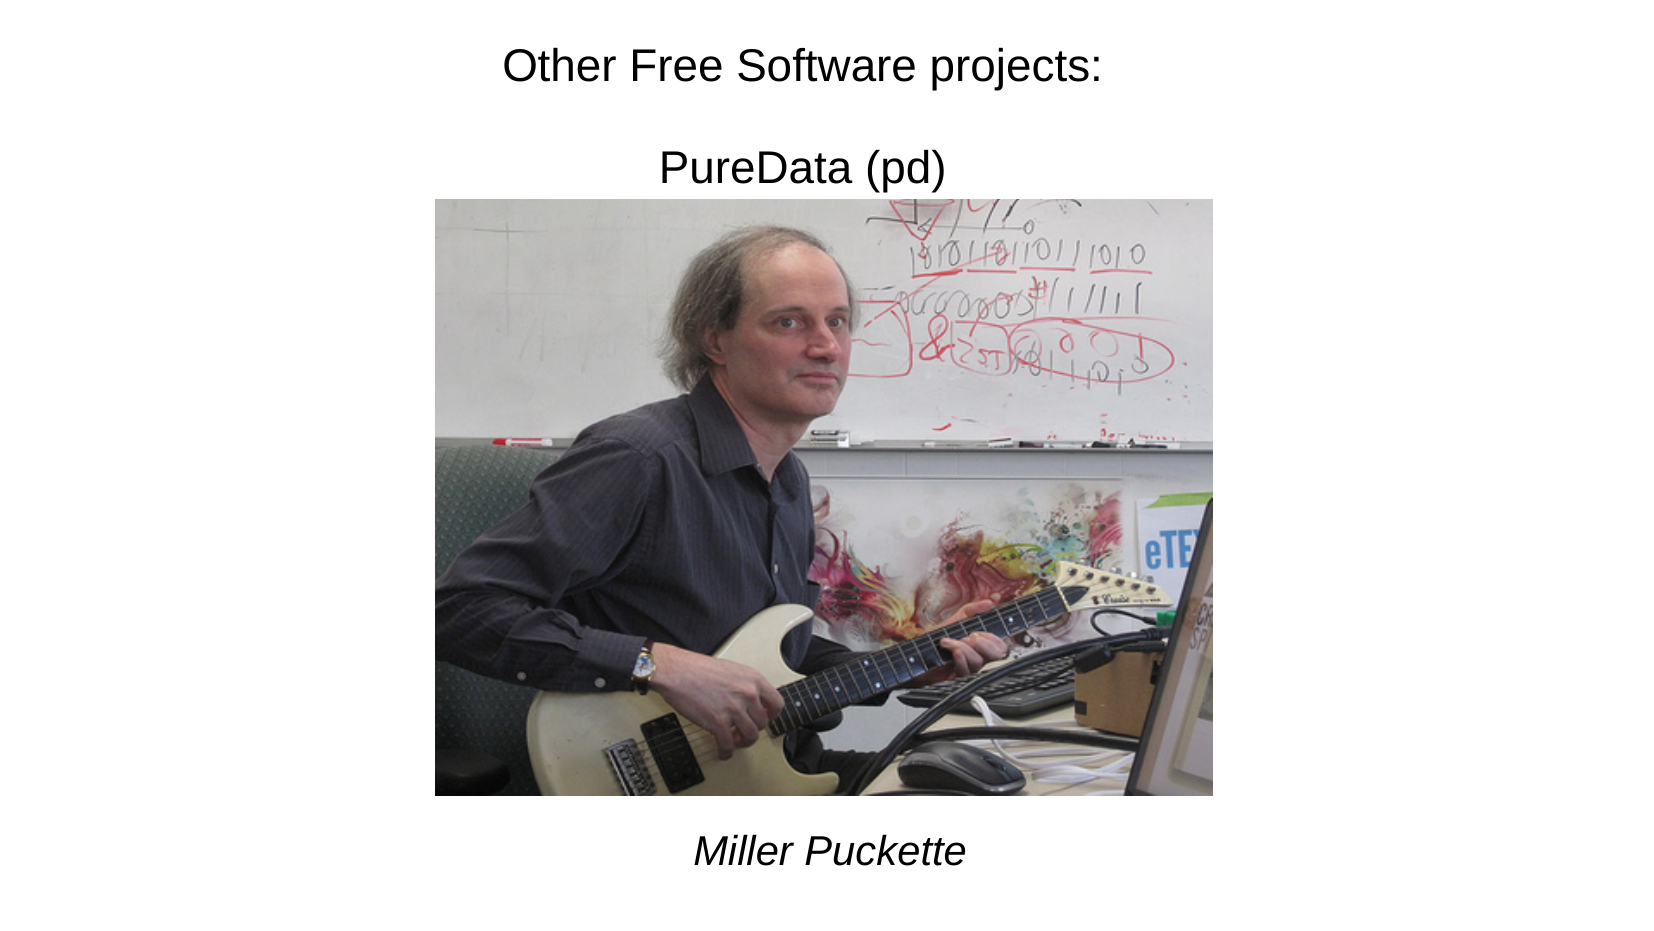

# Other Free Software projects: PureData (pd)
Miller Puckette